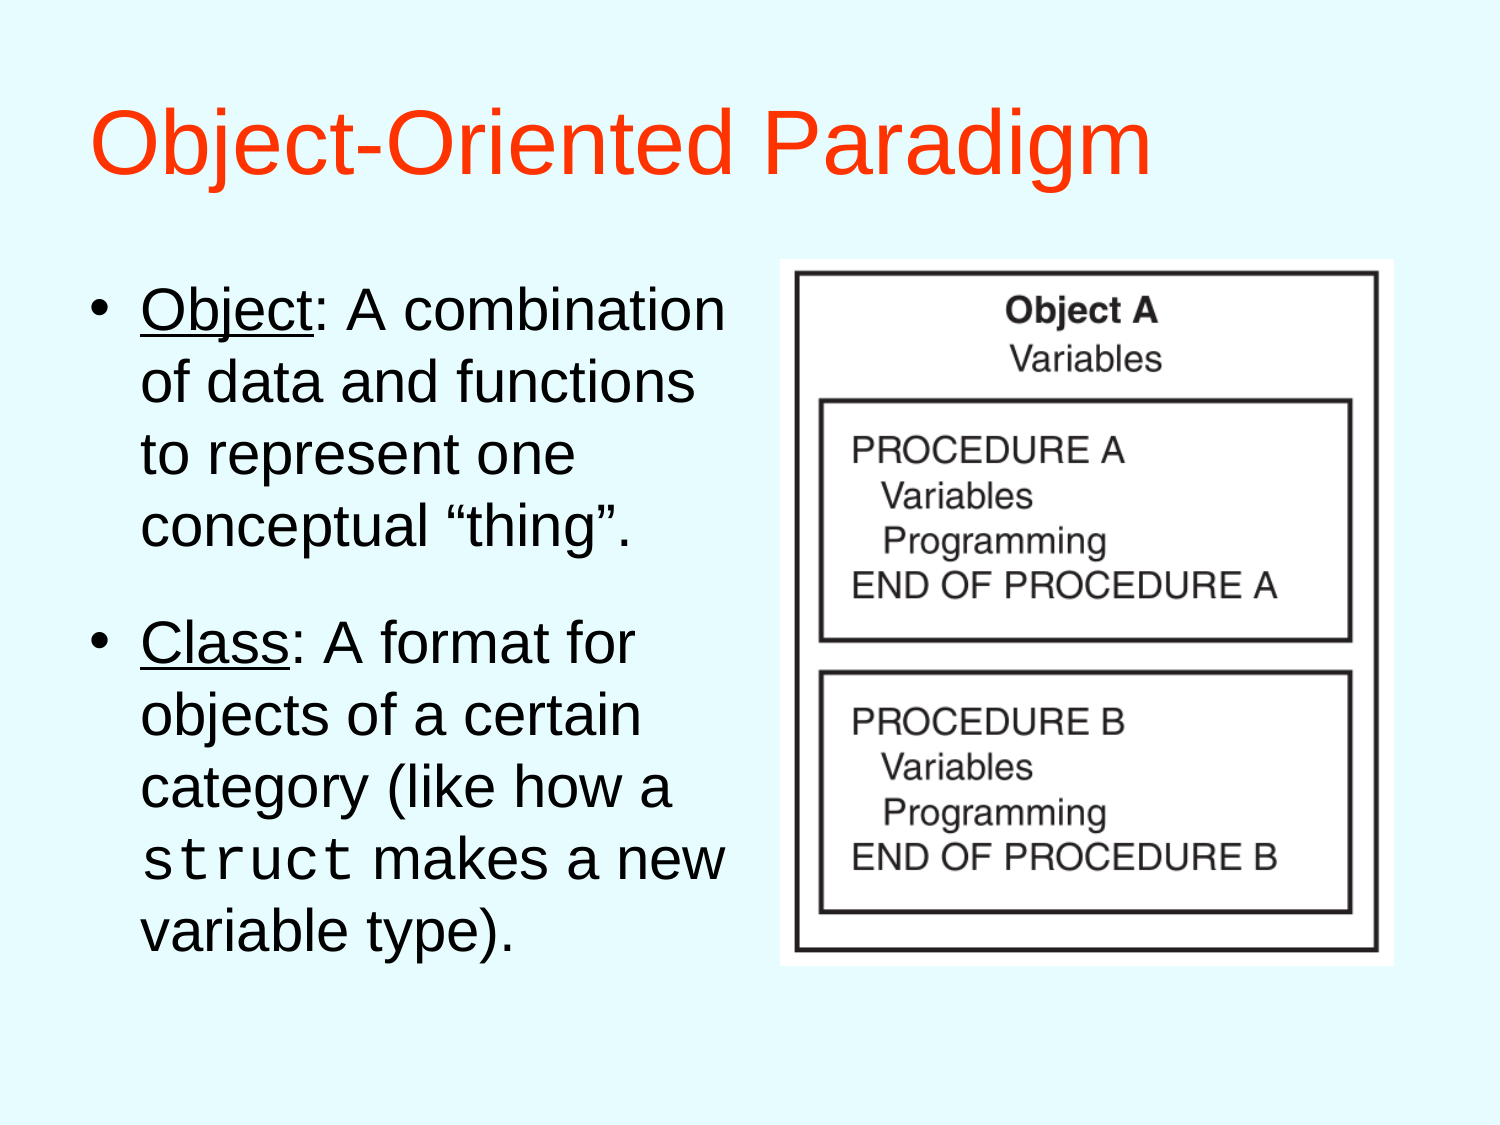

# Object-Oriented Paradigm
Object: A combination of data and functions to represent one conceptual “thing”.
Class: A format for objects of a certain category (like how a struct makes a new variable type).